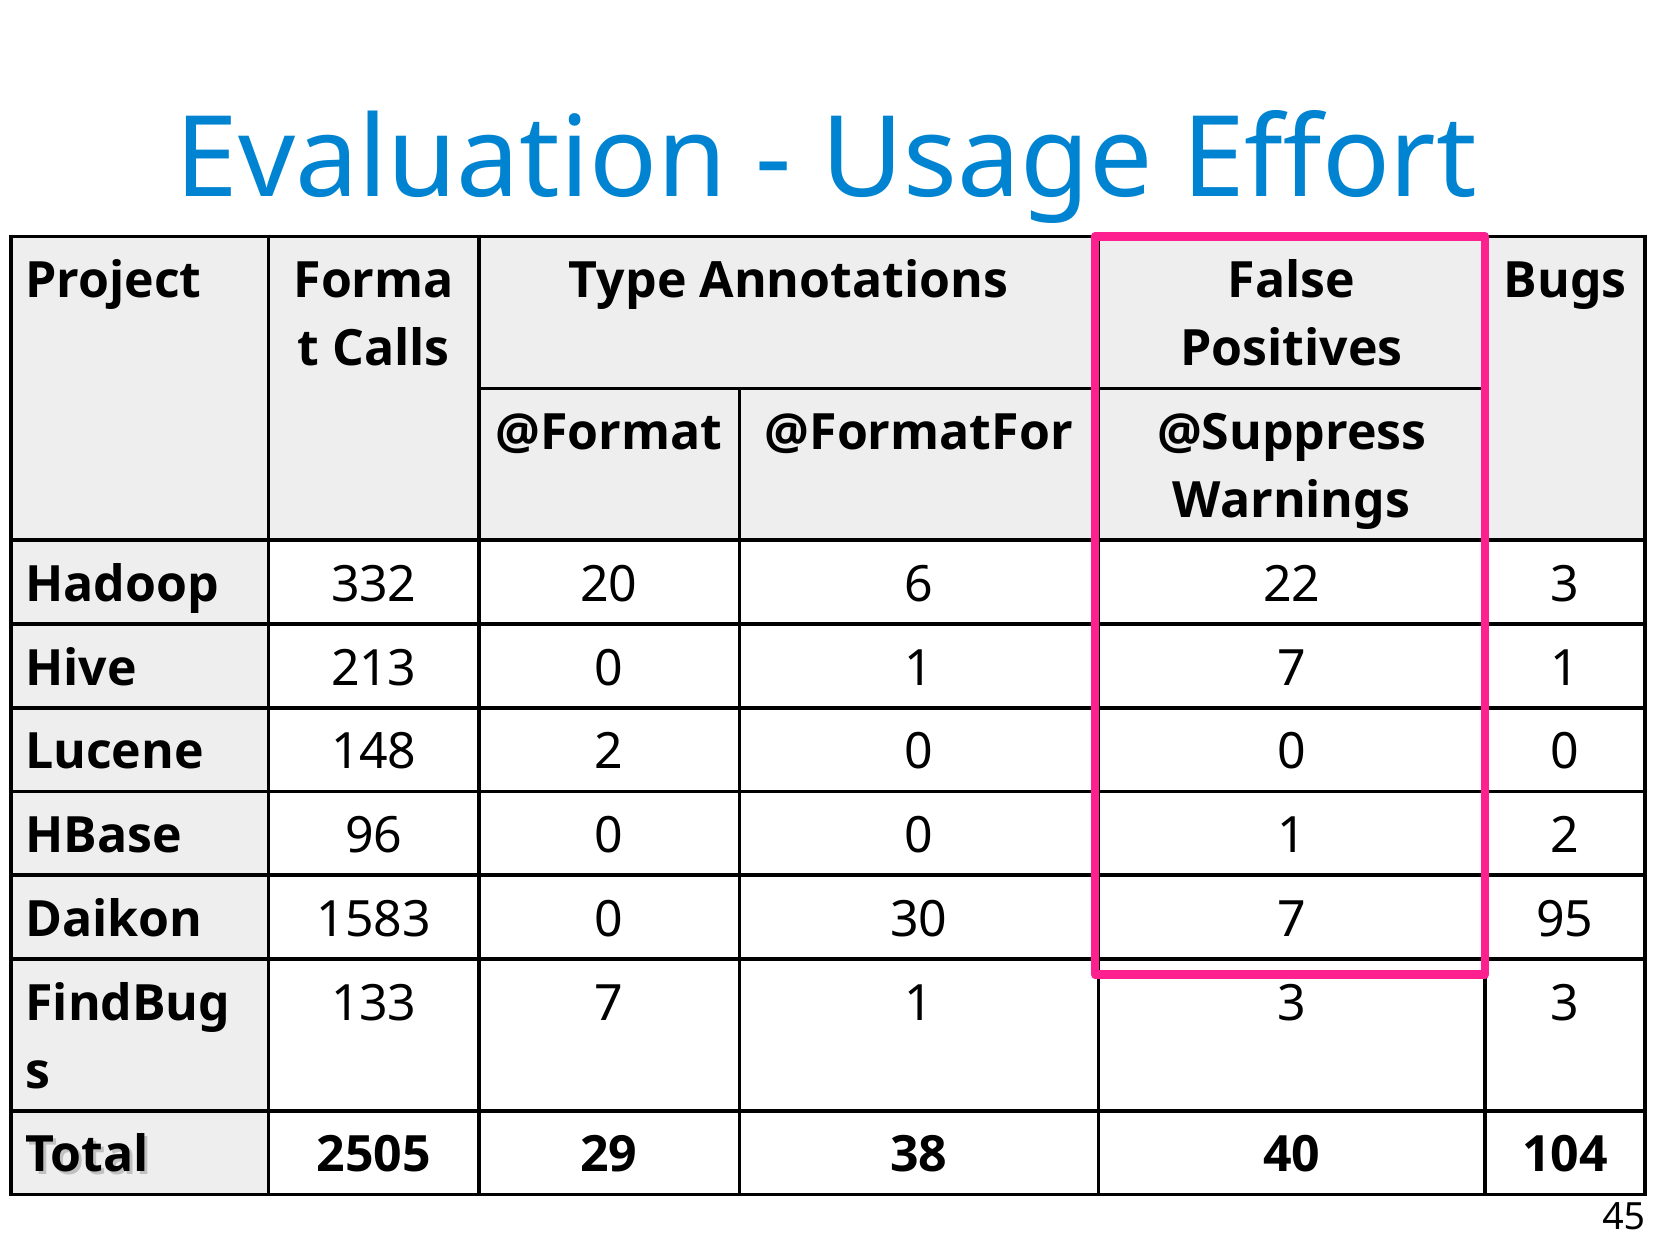

# Evaluation - Usage Effort
| Project | Format Calls | Type Annotations | | False Positives | Bugs |
| --- | --- | --- | --- | --- | --- |
| | | @Format | @FormatFor | @Suppress Warnings | |
| Hadoop | 332 | 20 | 6 | 22 | 3 |
| Hive | 213 | 0 | 1 | 7 | 1 |
| Lucene | 148 | 2 | 0 | 0 | 0 |
| HBase | 96 | 0 | 0 | 1 | 2 |
| Daikon | 1583 | 0 | 30 | 7 | 95 |
| FindBugs | 133 | 7 | 1 | 3 | 3 |
| Total | 2505 | 29 | 38 | 40 | 104 |
45